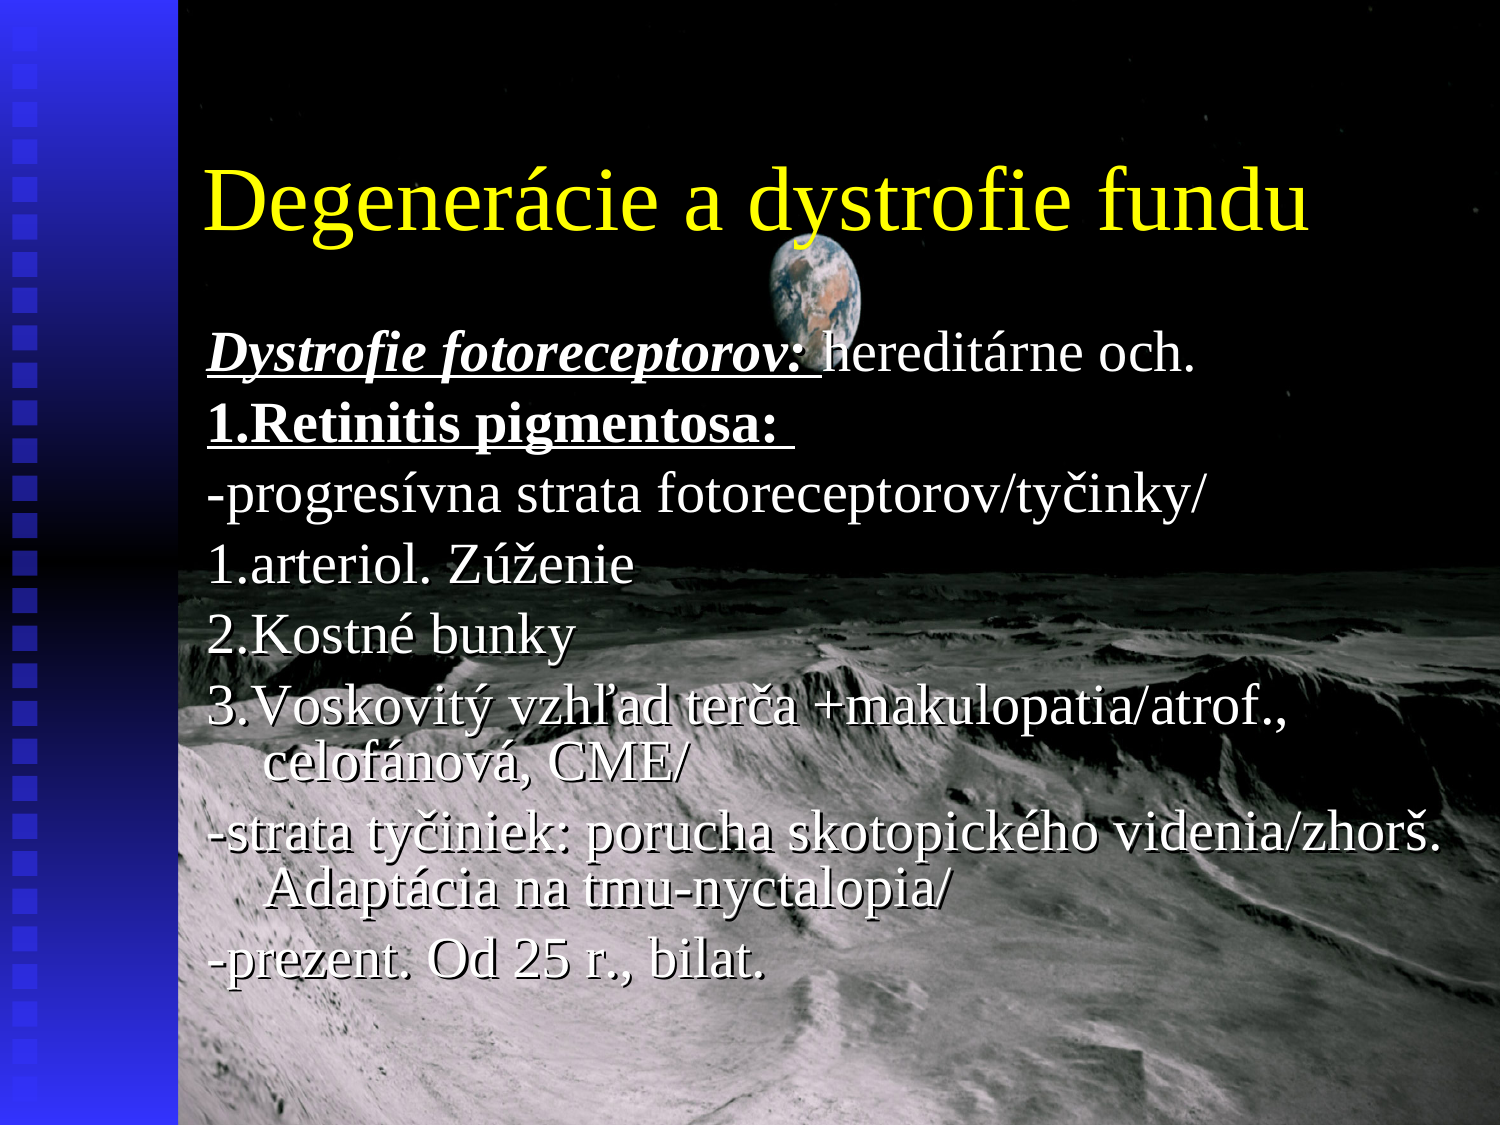

# Degenerácie a dystrofie fundu
Dystrofie fotoreceptorov: hereditárne och.
1.Retinitis pigmentosa:
-progresívna strata fotoreceptorov/tyčinky/
1.arteriol. Zúženie
2.Kostné bunky
3.Voskovitý vzhľad terča +makulopatia/atrof., celofánová, CME/
-strata tyčiniek: porucha skotopického videnia/zhorš. Adaptácia na tmu-nyctalopia/
-prezent. Od 25 r., bilat.